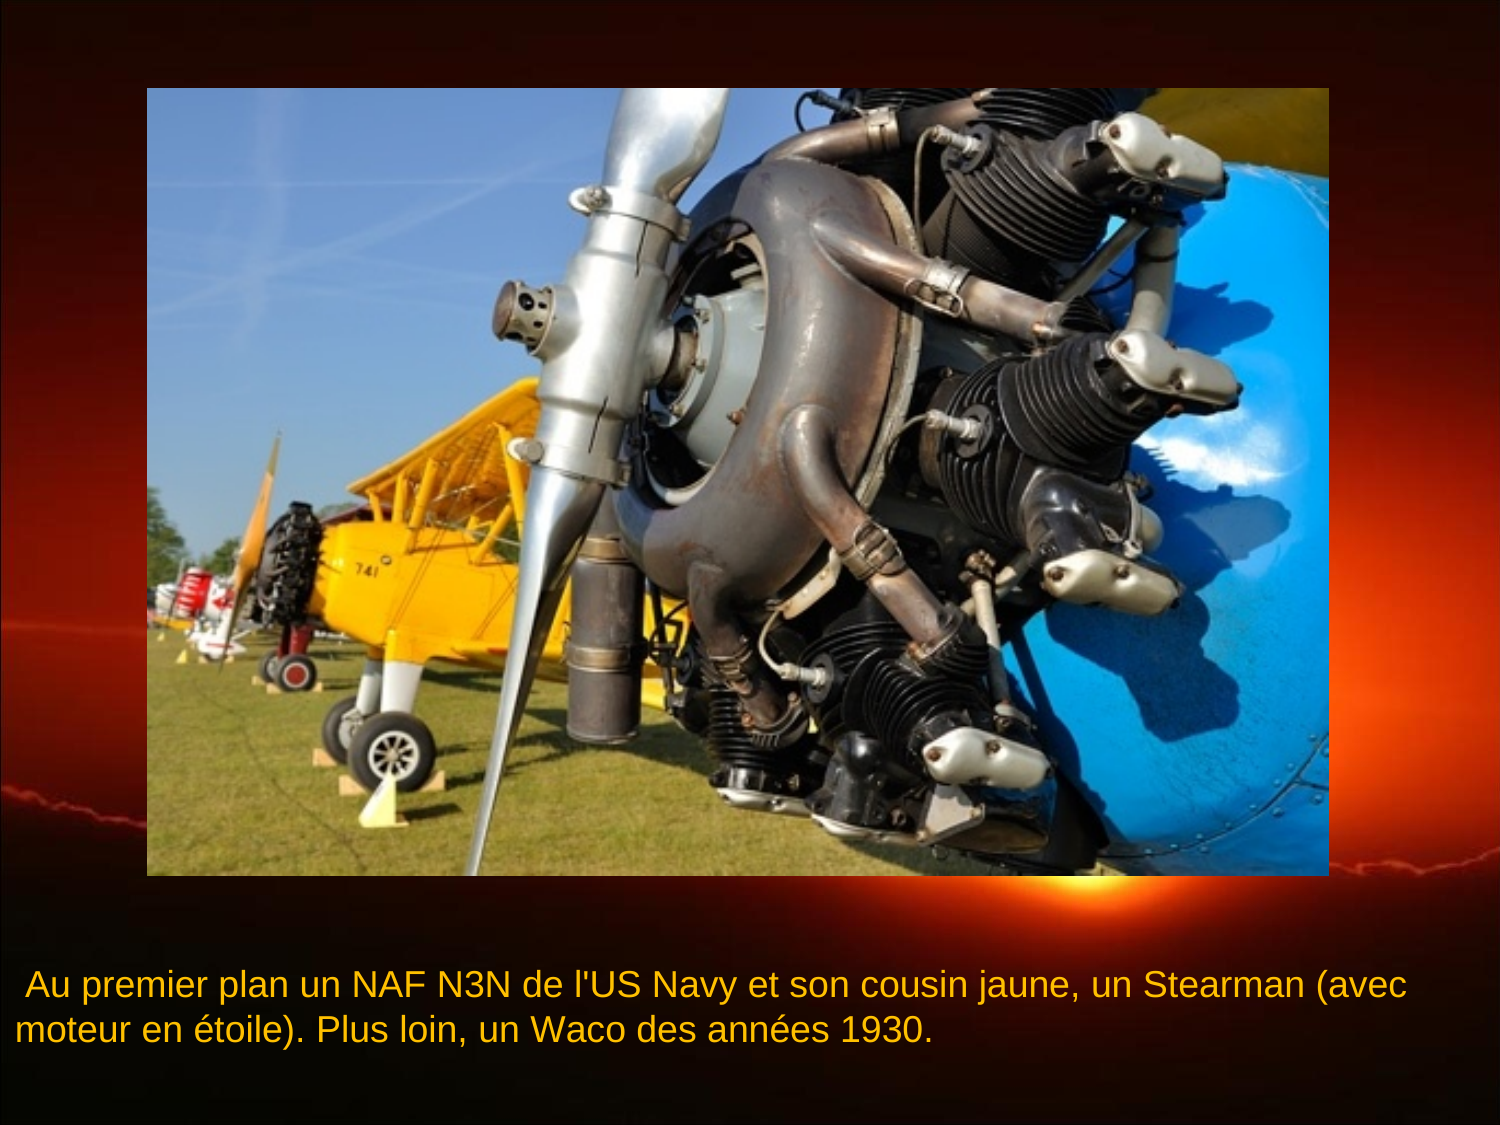

Au premier plan un NAF N3N de l'US Navy et son cousin jaune, un Stearman (avec moteur en étoile). Plus loin, un Waco des années 1930.